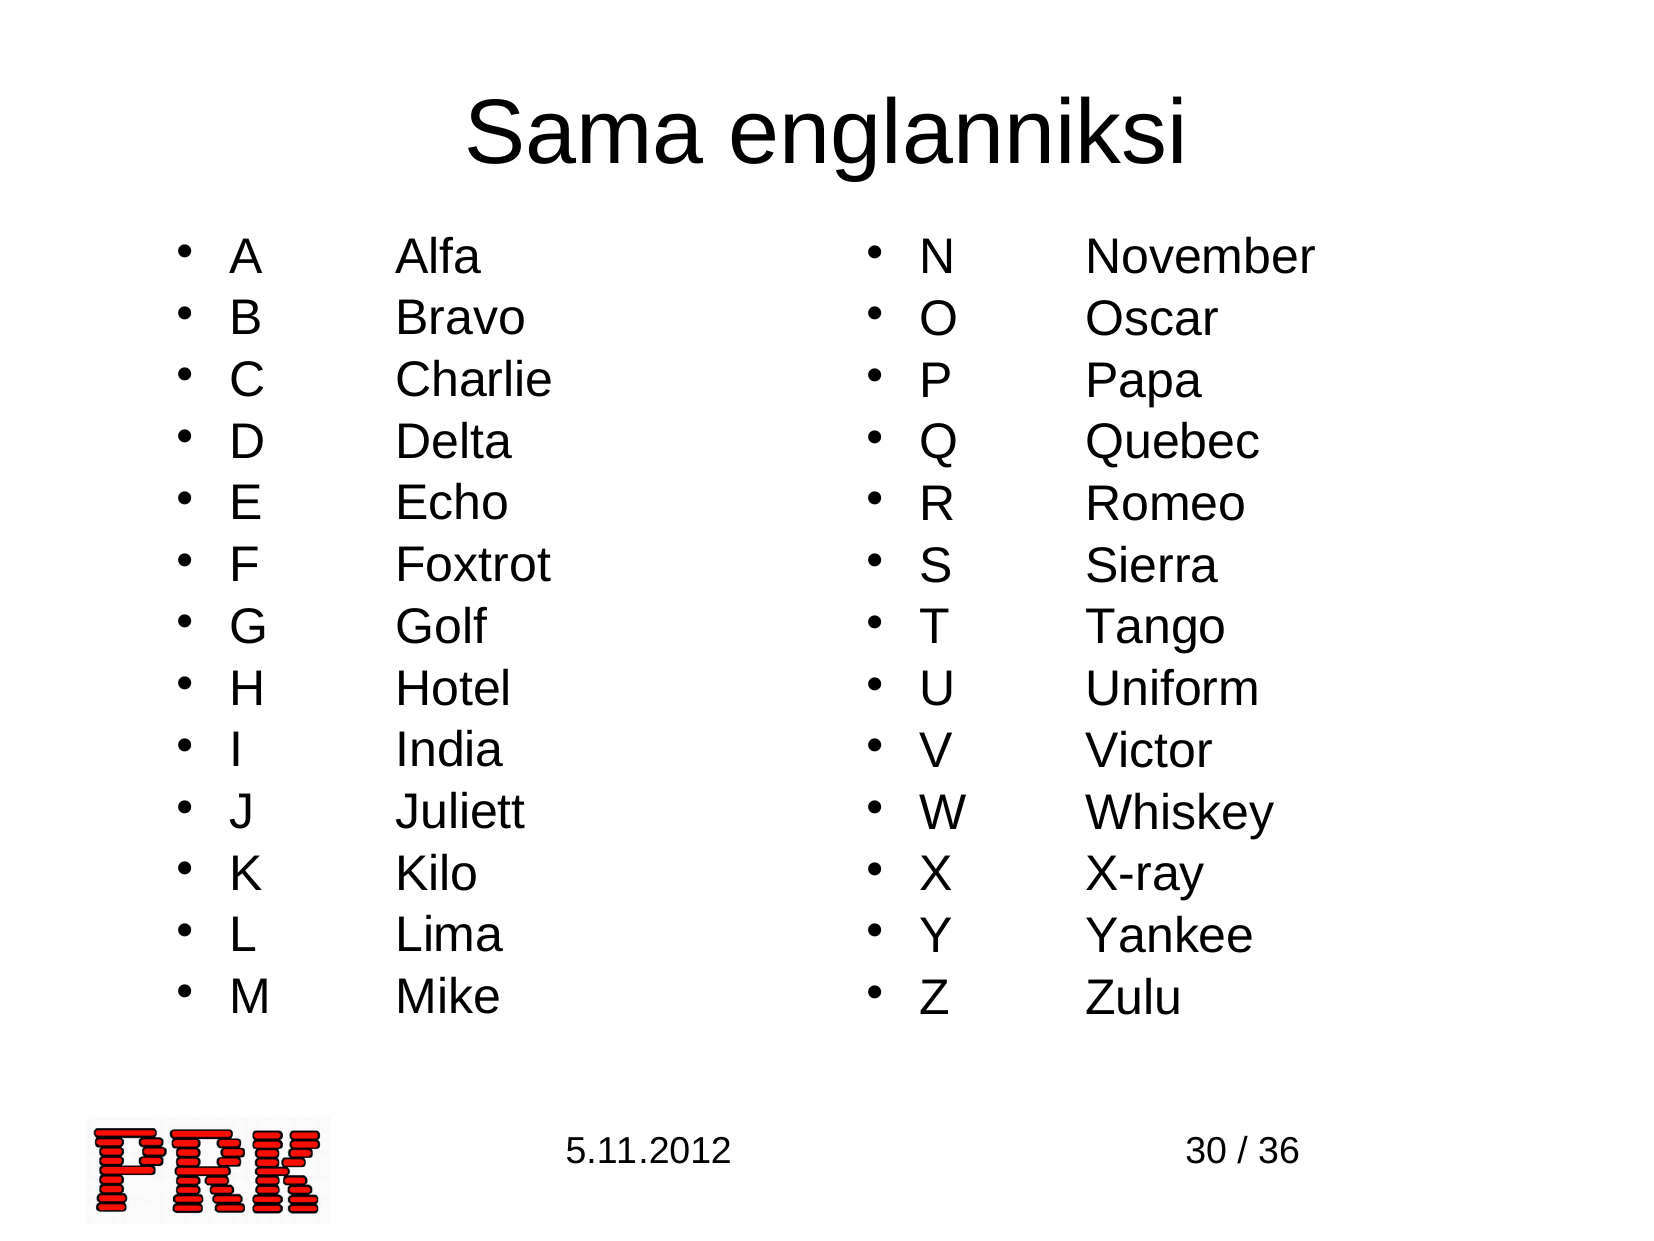

# Sama englanniksi
A		Alfa
B		Bravo
C		Charlie
D		Delta
E		Echo
F		Foxtrot
G		Golf
H		Hotel
I		India
J		Juliett
K		Kilo
L		Lima
M		Mike
N		November
O		Oscar
P	 	Papa
Q	 	Quebec
R	 	Romeo
S		Sierra
T		Tango
U		Uniform
V		Victor
W		Whiskey
X		X-ray
Y		Yankee
Z		Zulu
30